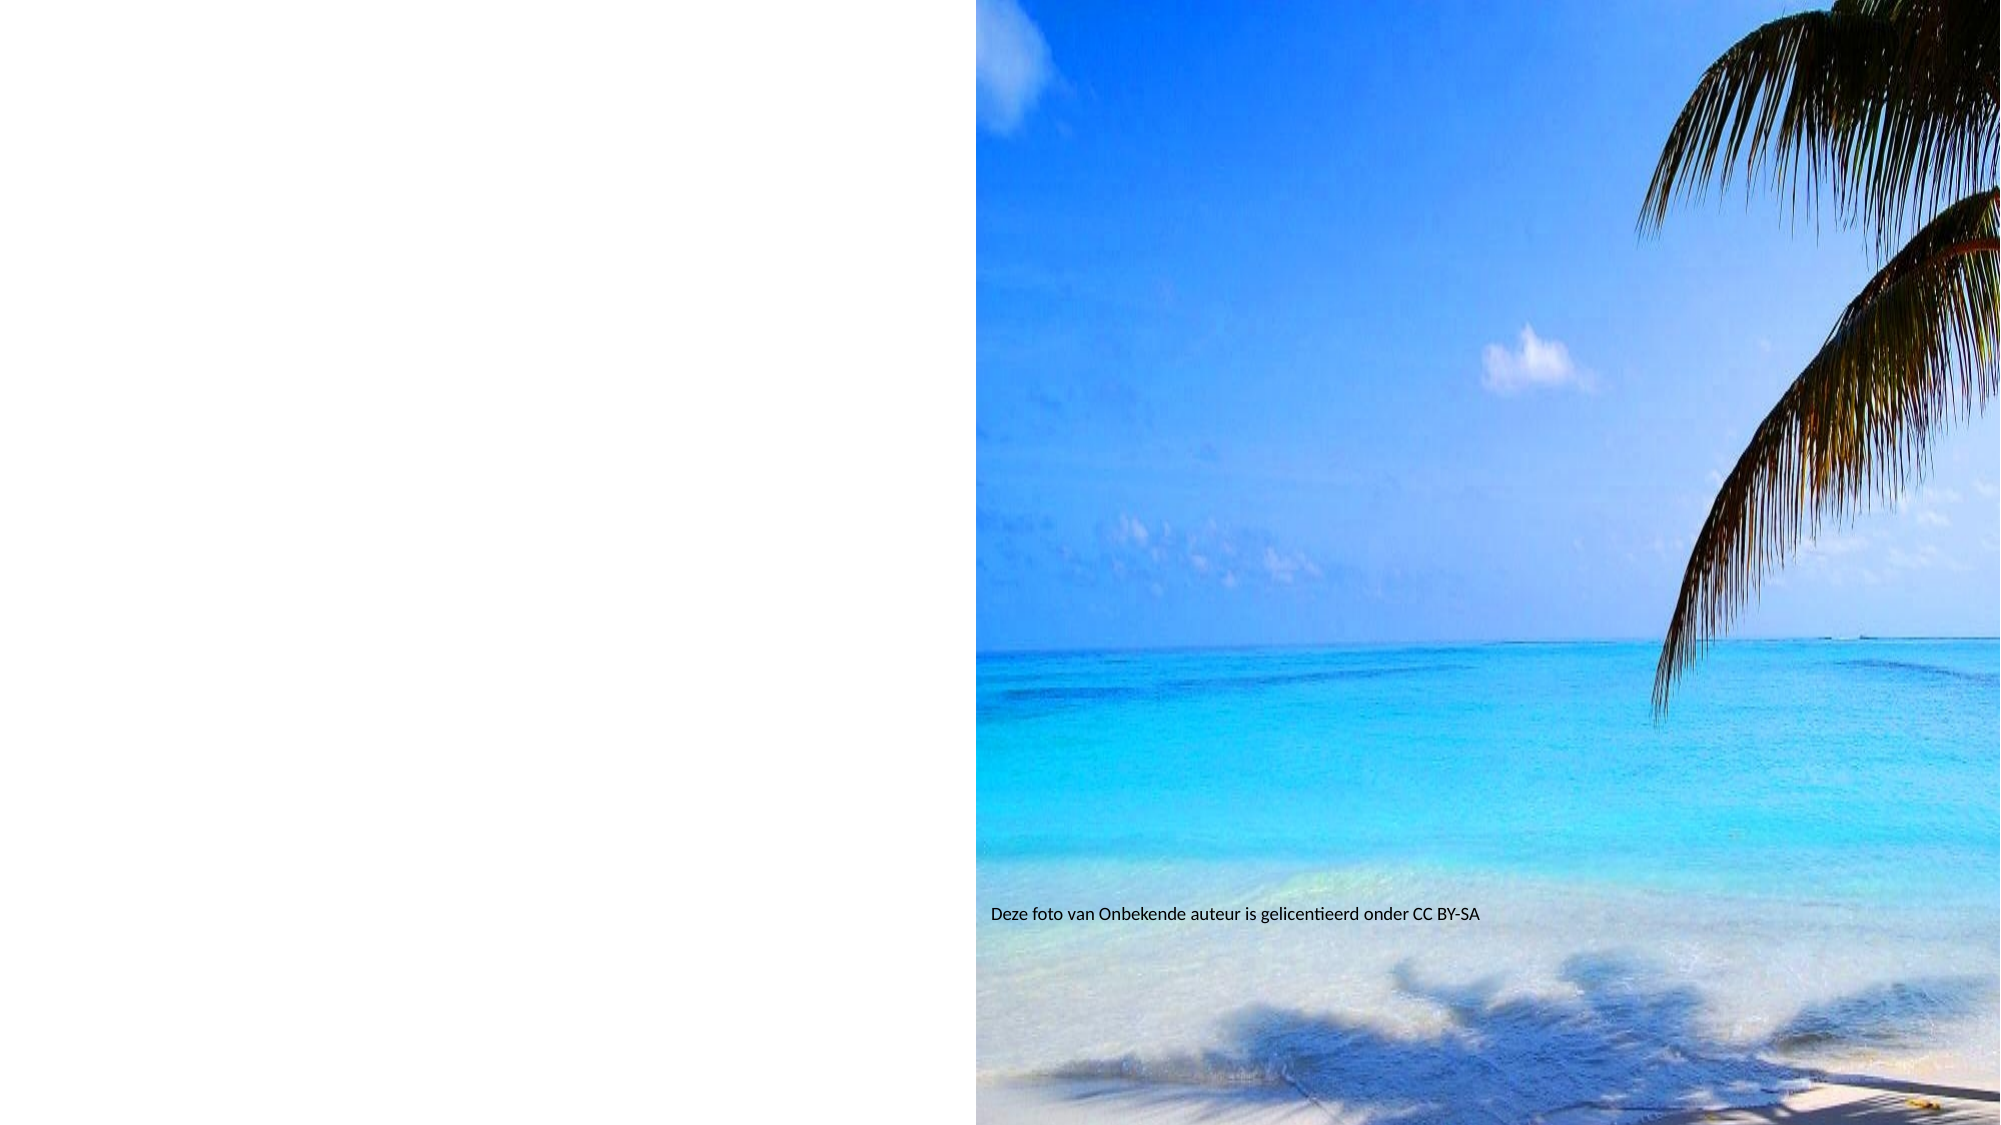

# To summarize
https://www.youtube.com/watch?v=_G-f2YjuMcUhttps://www.youtube.com/watch?v=_G-f2YjuMcU
Deze foto van Onbekende auteur is gelicentieerd onder CC BY-SA